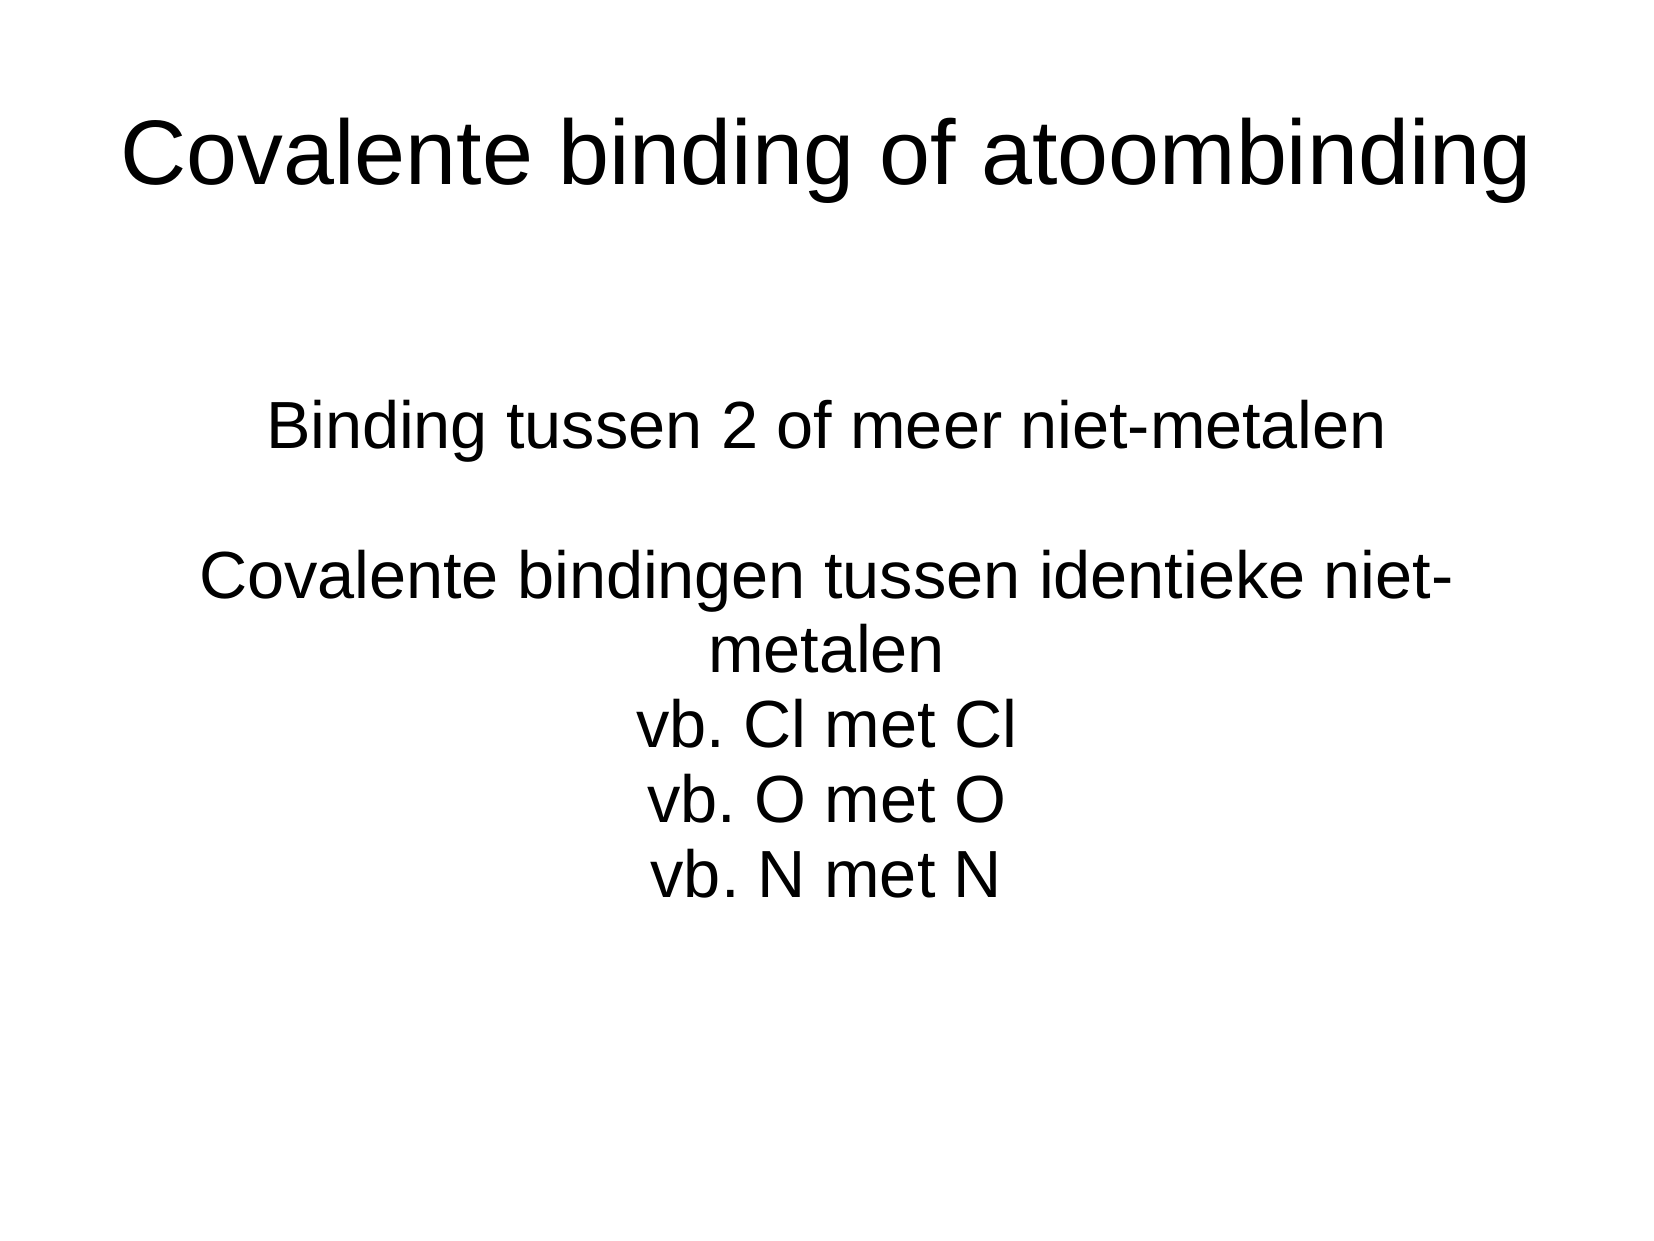

# Covalente binding of atoombinding
Binding tussen 2 of meer niet-metalen
Covalente bindingen tussen identieke niet-metalen
vb. Cl met Cl
vb. O met O
vb. N met N